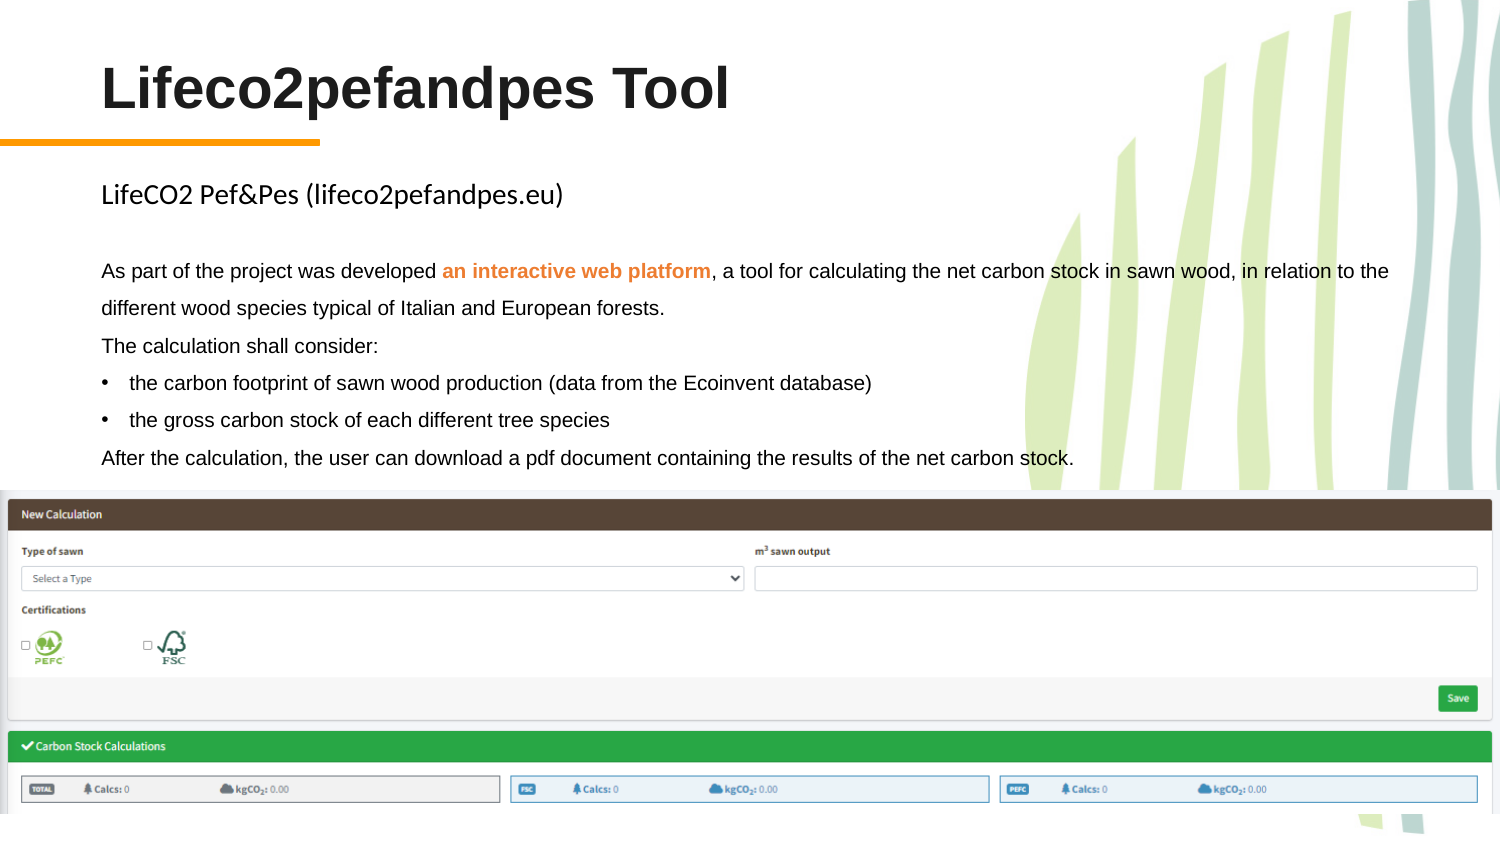

Lifeco2pefandpes Tool
LifeCO2 Pef&Pes (lifeco2pefandpes.eu)
As part of the project was developed an interactive web platform, a tool for calculating the net carbon stock in sawn wood, in relation to the different wood species typical of Italian and European forests.
The calculation shall consider:
the carbon footprint of sawn wood production (data from the Ecoinvent database)
the gross carbon stock of each different tree species
After the calculation, the user can download a pdf document containing the results of the net carbon stock.